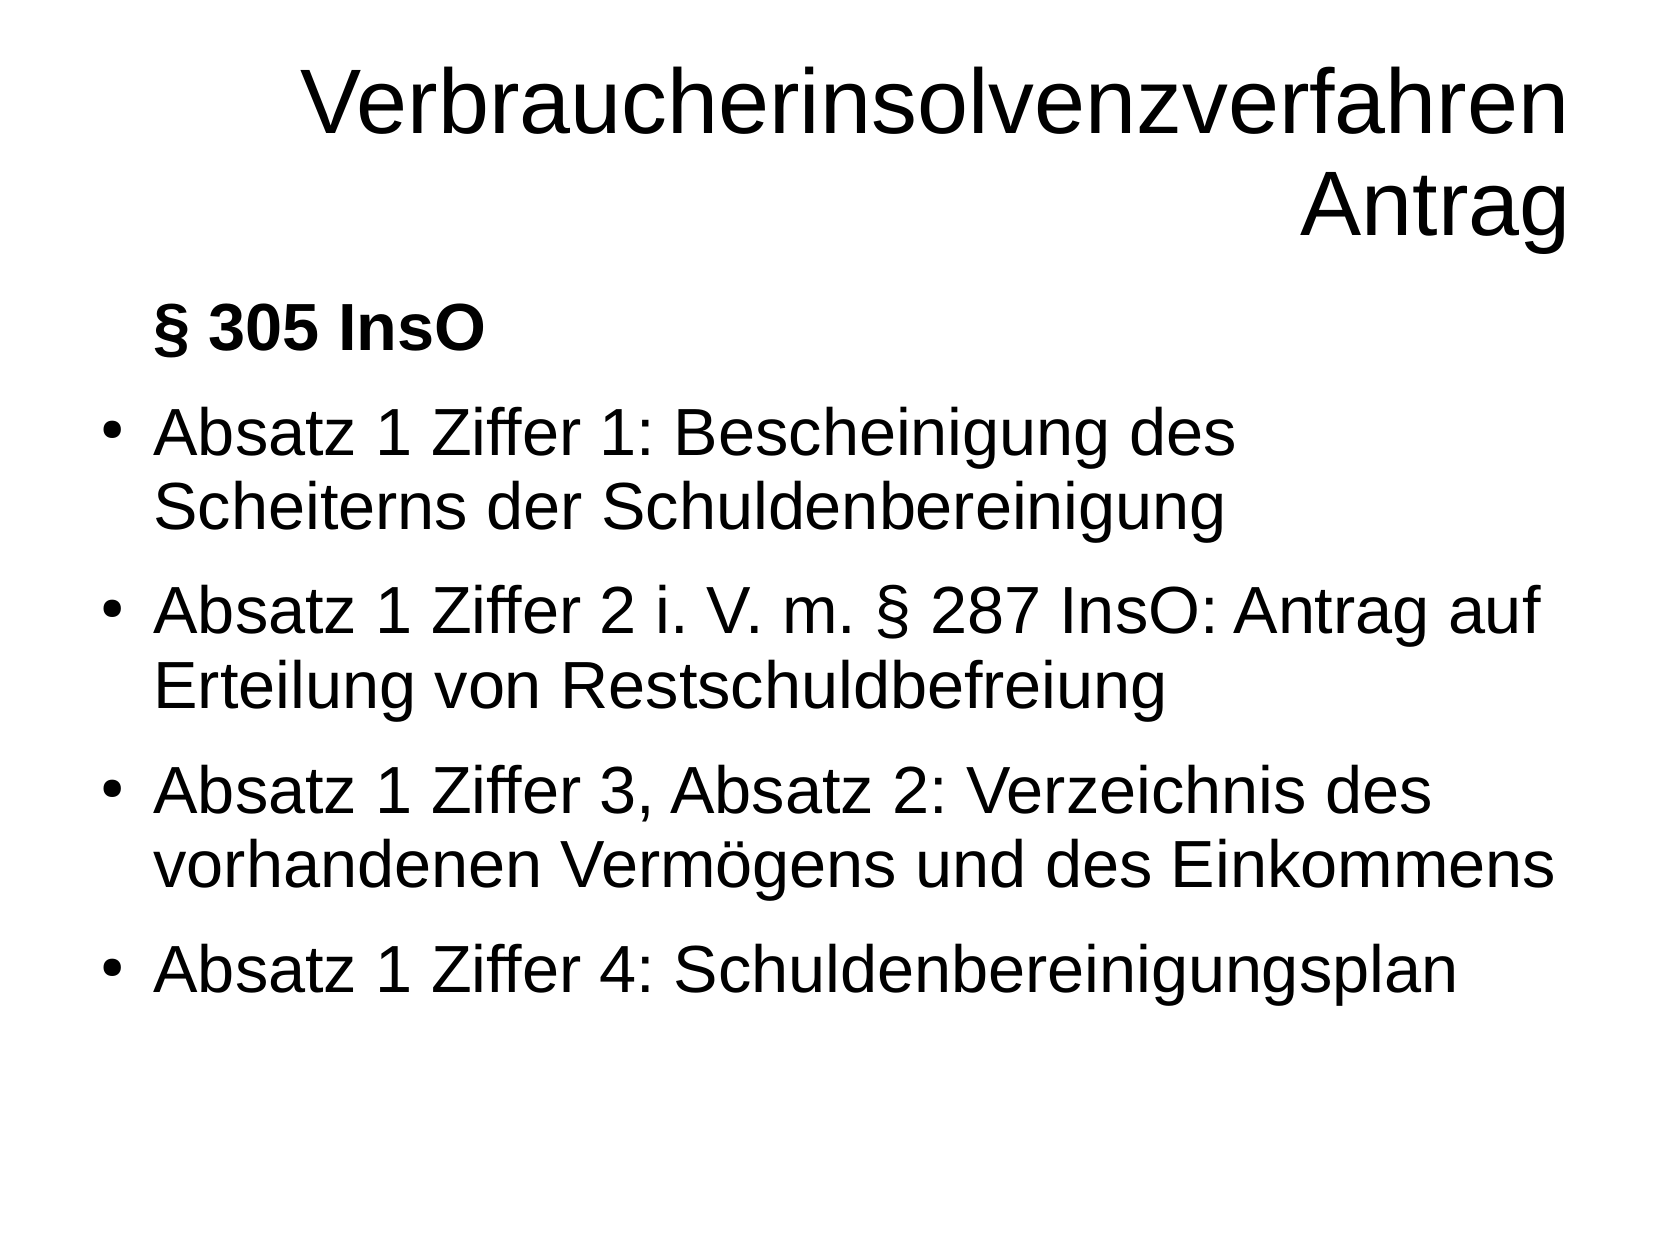

# Verbraucherinsolvenzverfahren Antrag
§ 305 InsO
Absatz 1 Ziffer 1: Bescheinigung des Scheiterns der Schuldenbereinigung
Absatz 1 Ziffer 2 i. V. m. § 287 InsO: Antrag auf Erteilung von Restschuldbefreiung
Absatz 1 Ziffer 3, Absatz 2: Verzeichnis des vorhandenen Vermögens und des Einkommens
Absatz 1 Ziffer 4: Schuldenbereinigungsplan